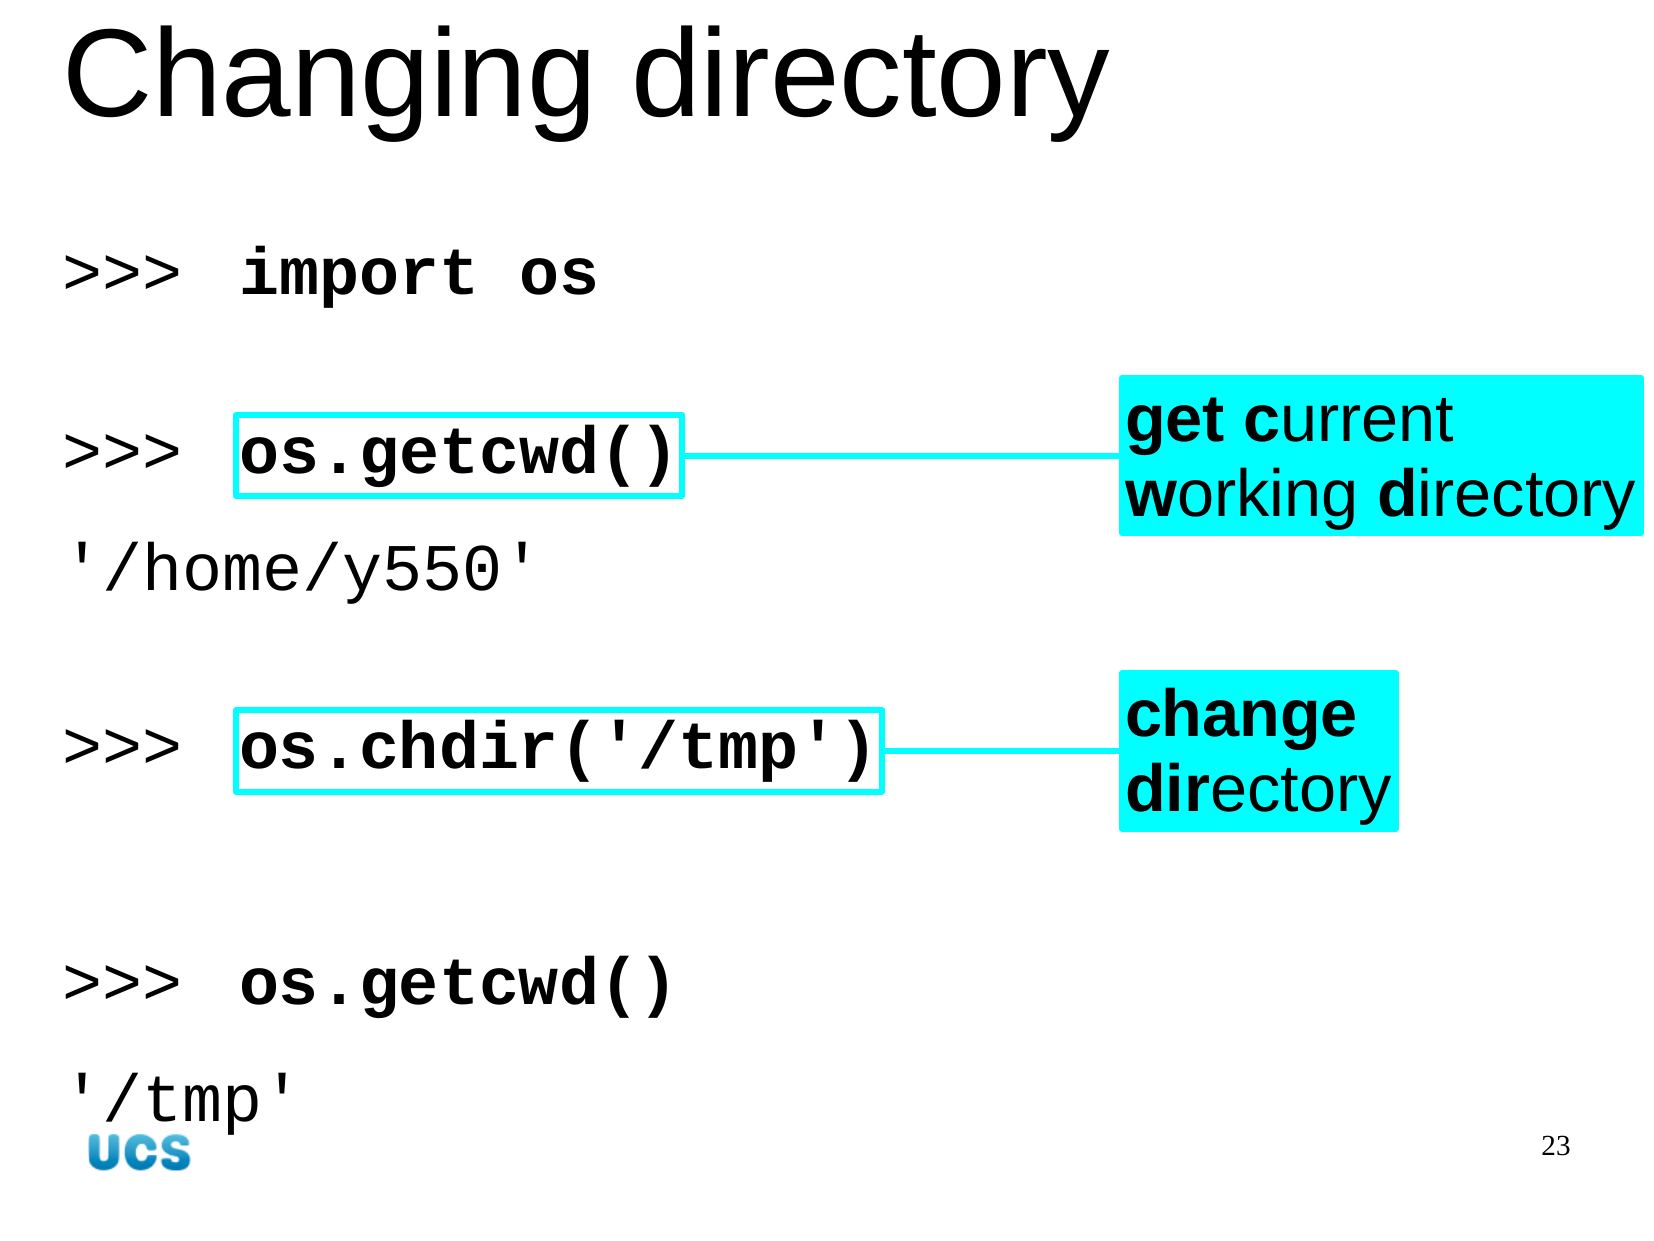

Changing directory
>>>
import os
get current
working directory
>>>
os.getcwd()
'/home/y550'
change
directory
>>>
os.chdir('/tmp')
>>>
os.getcwd()
'/tmp'
23